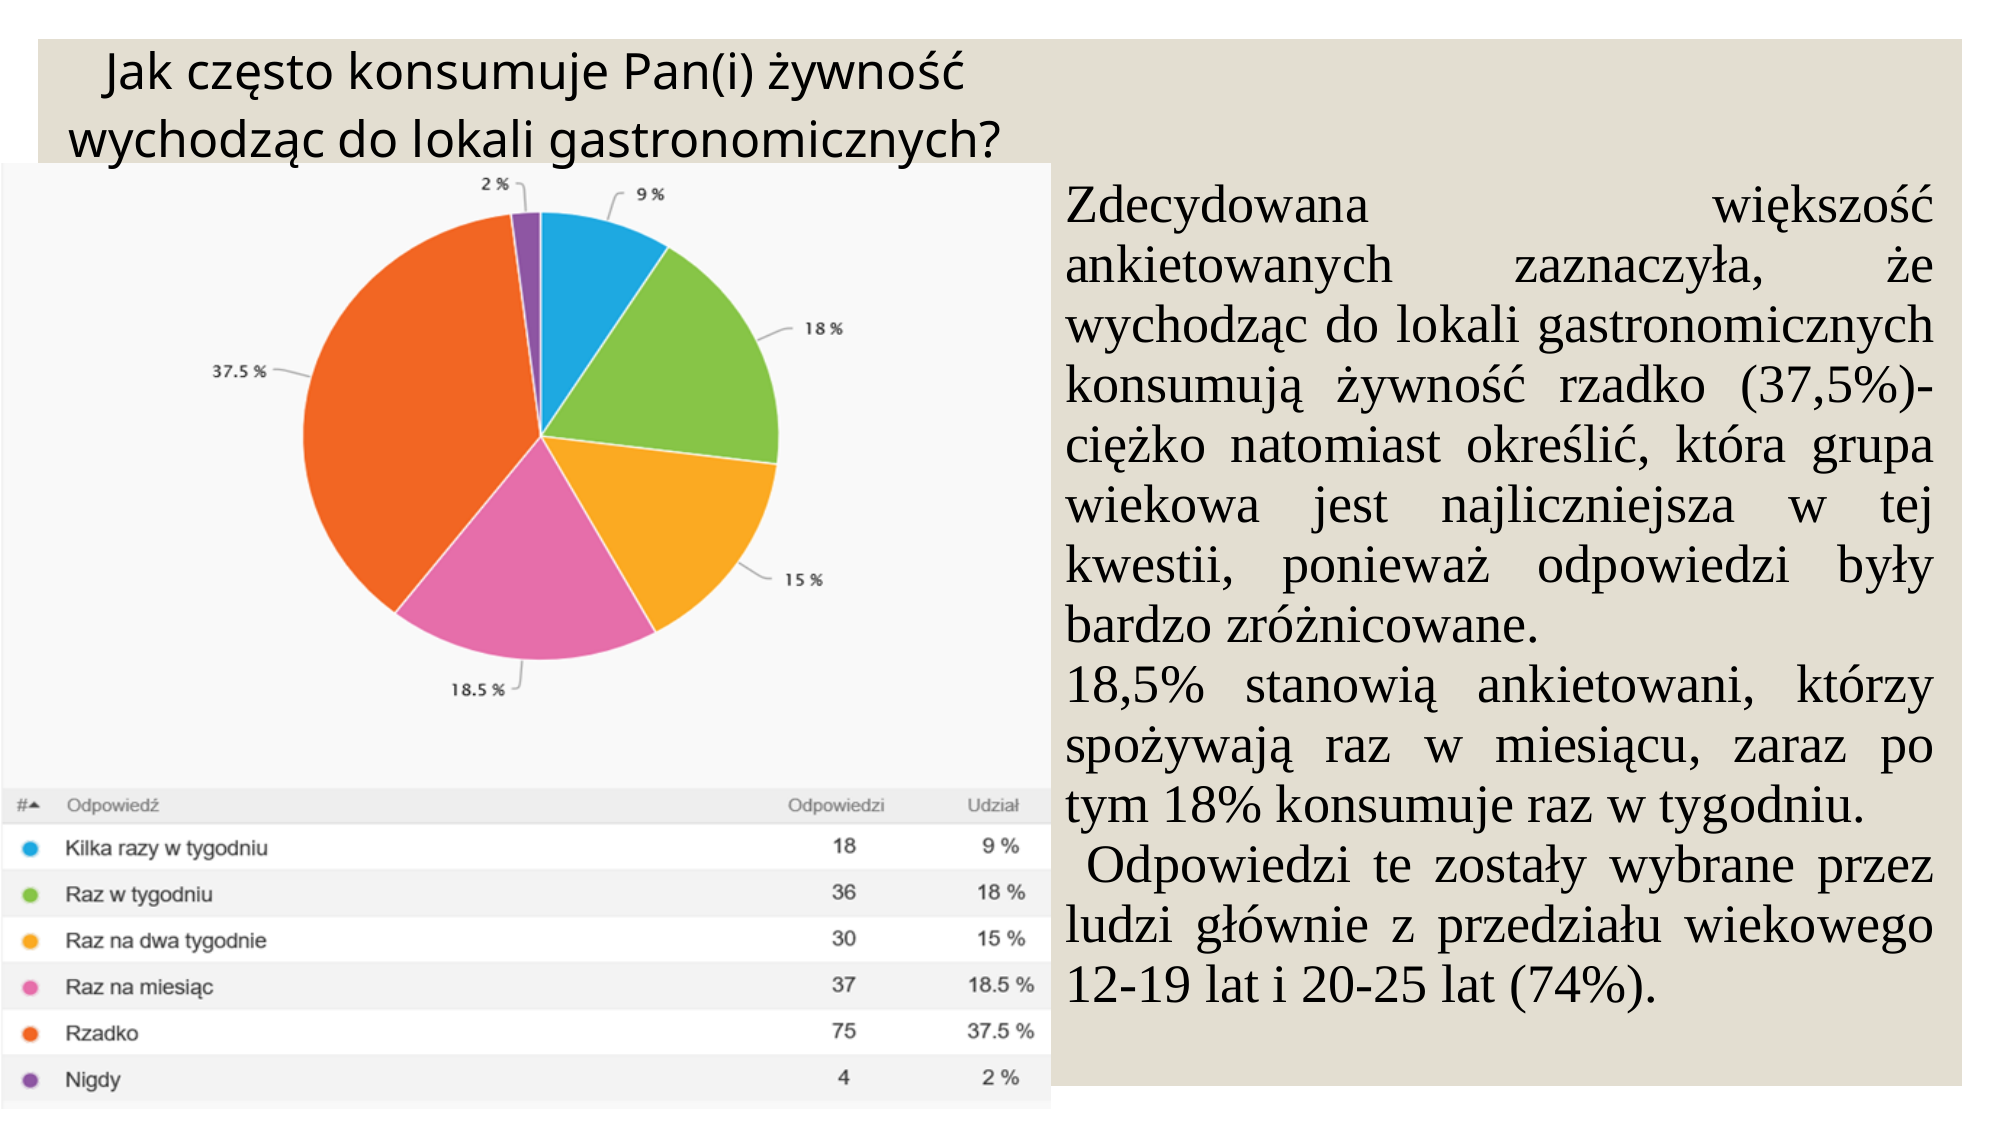

Jak często konsumuje Pan(i) żywność wychodząc do lokali gastronomicznych?
Zdecydowana większość ankietowanych zaznaczyła, że wychodząc do lokali gastronomicznych konsumują żywność rzadko (37,5%)-ciężko natomiast określić, która grupa wiekowa jest najliczniejsza w tej kwestii, ponieważ odpowiedzi były bardzo zróżnicowane.
18,5% stanowią ankietowani, którzy spożywają raz w miesiącu, zaraz po tym 18% konsumuje raz w tygodniu.
 Odpowiedzi te zostały wybrane przez ludzi głównie z przedziału wiekowego 12-19 lat i 20-25 lat (74%).